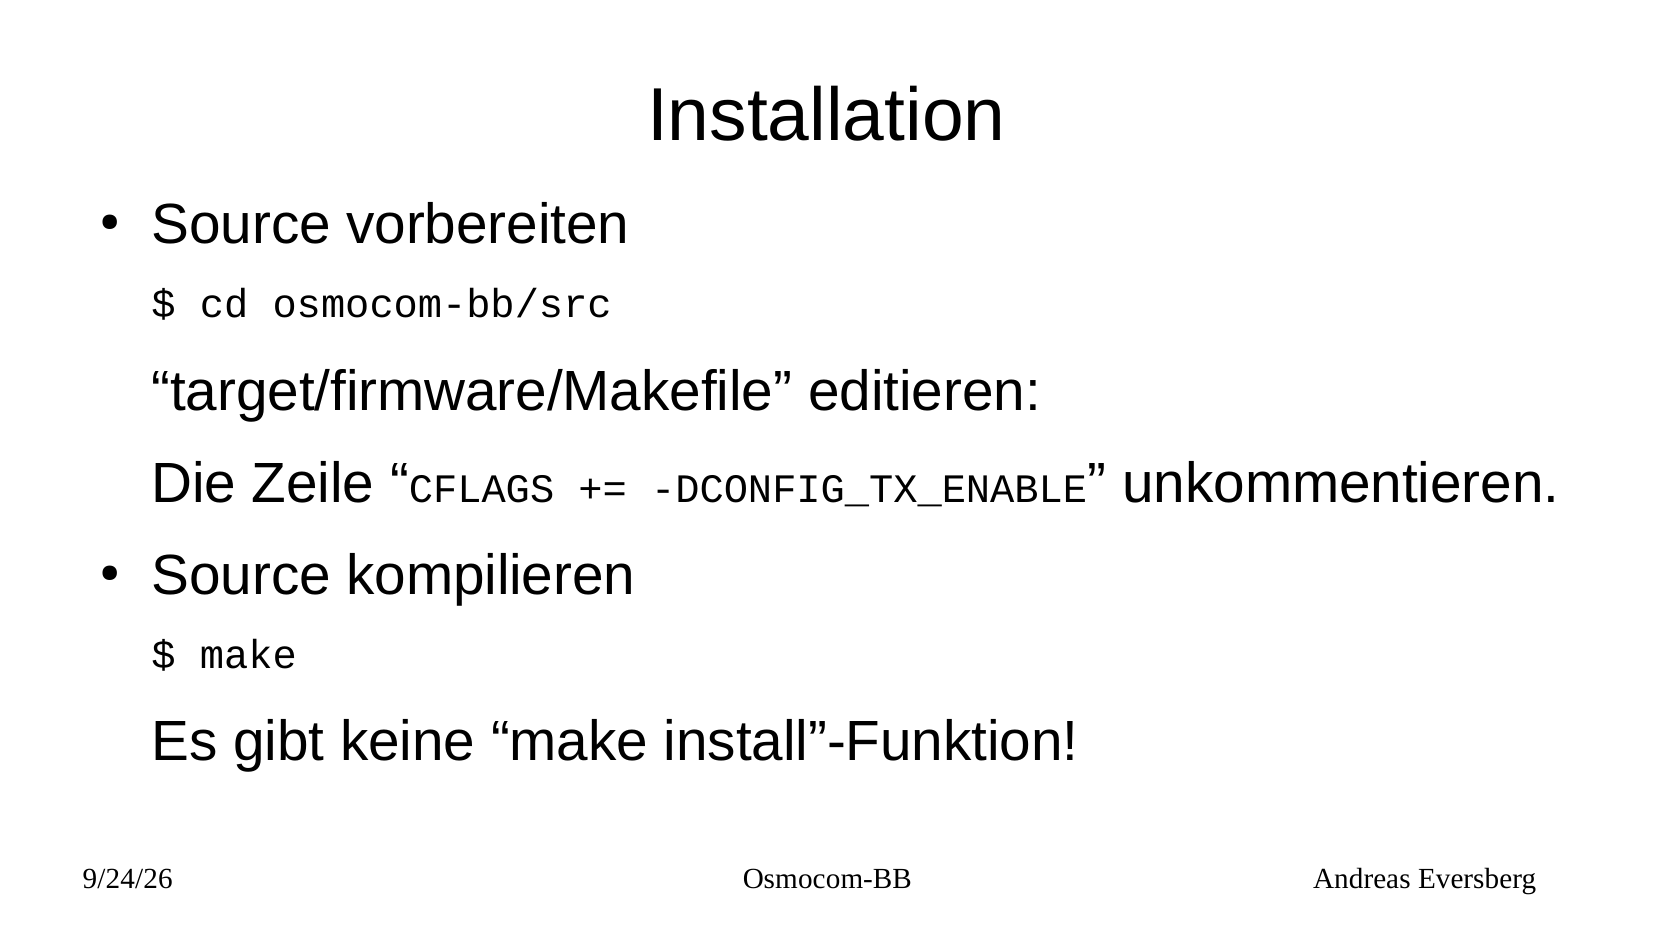

# Installation
Source vorbereiten
$ cd osmocom-bb/src
“target/firmware/Makefile” editieren:
Die Zeile “CFLAGS += -DCONFIG_TX_ENABLE” unkommentieren.
Source kompilieren
$ make
Es gibt keine “make install”-Funktion!